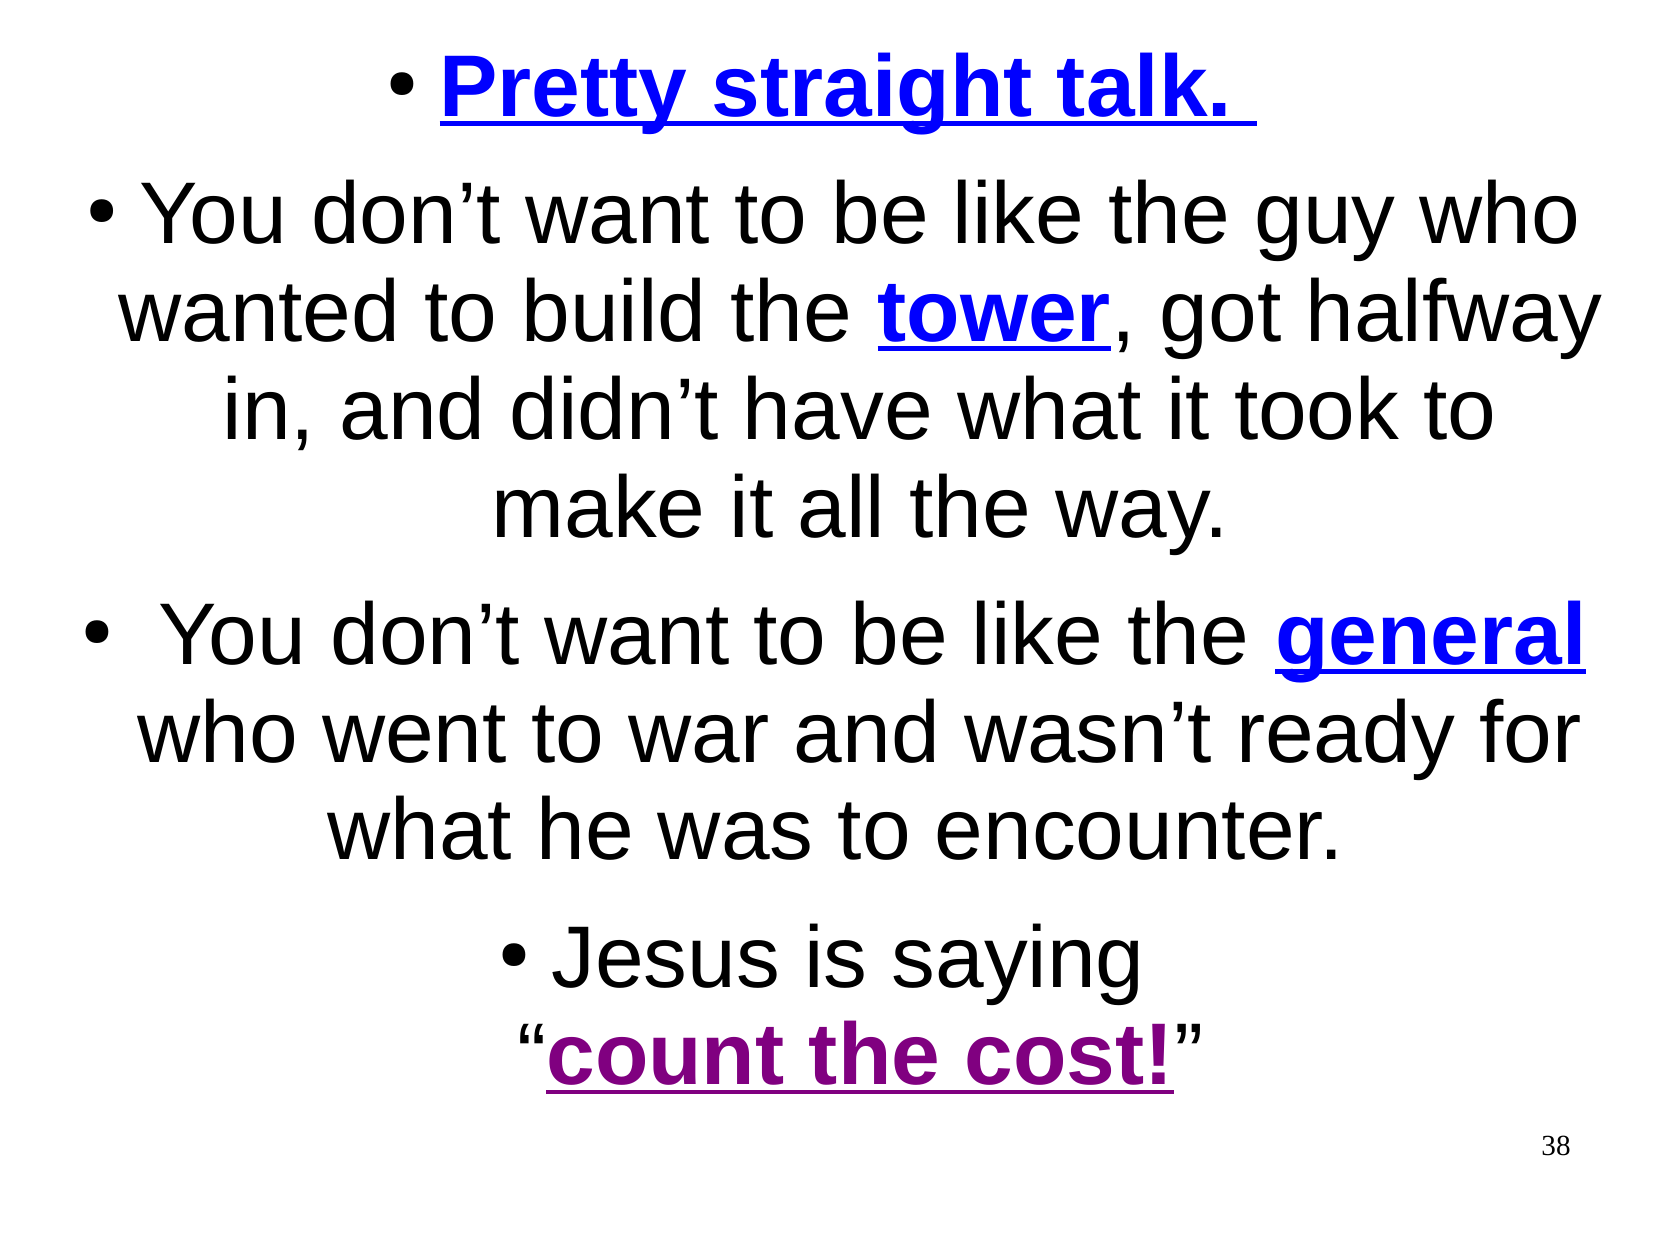

# Pretty straight talk.
You don’t want to be like the guy who wanted to build the tower, got halfway in, and didn’t have what it took to make it all the way.
 You don’t want to be like the general who went to war and wasn’t ready for what he was to encounter.
Jesus is saying
“count the cost!”
38